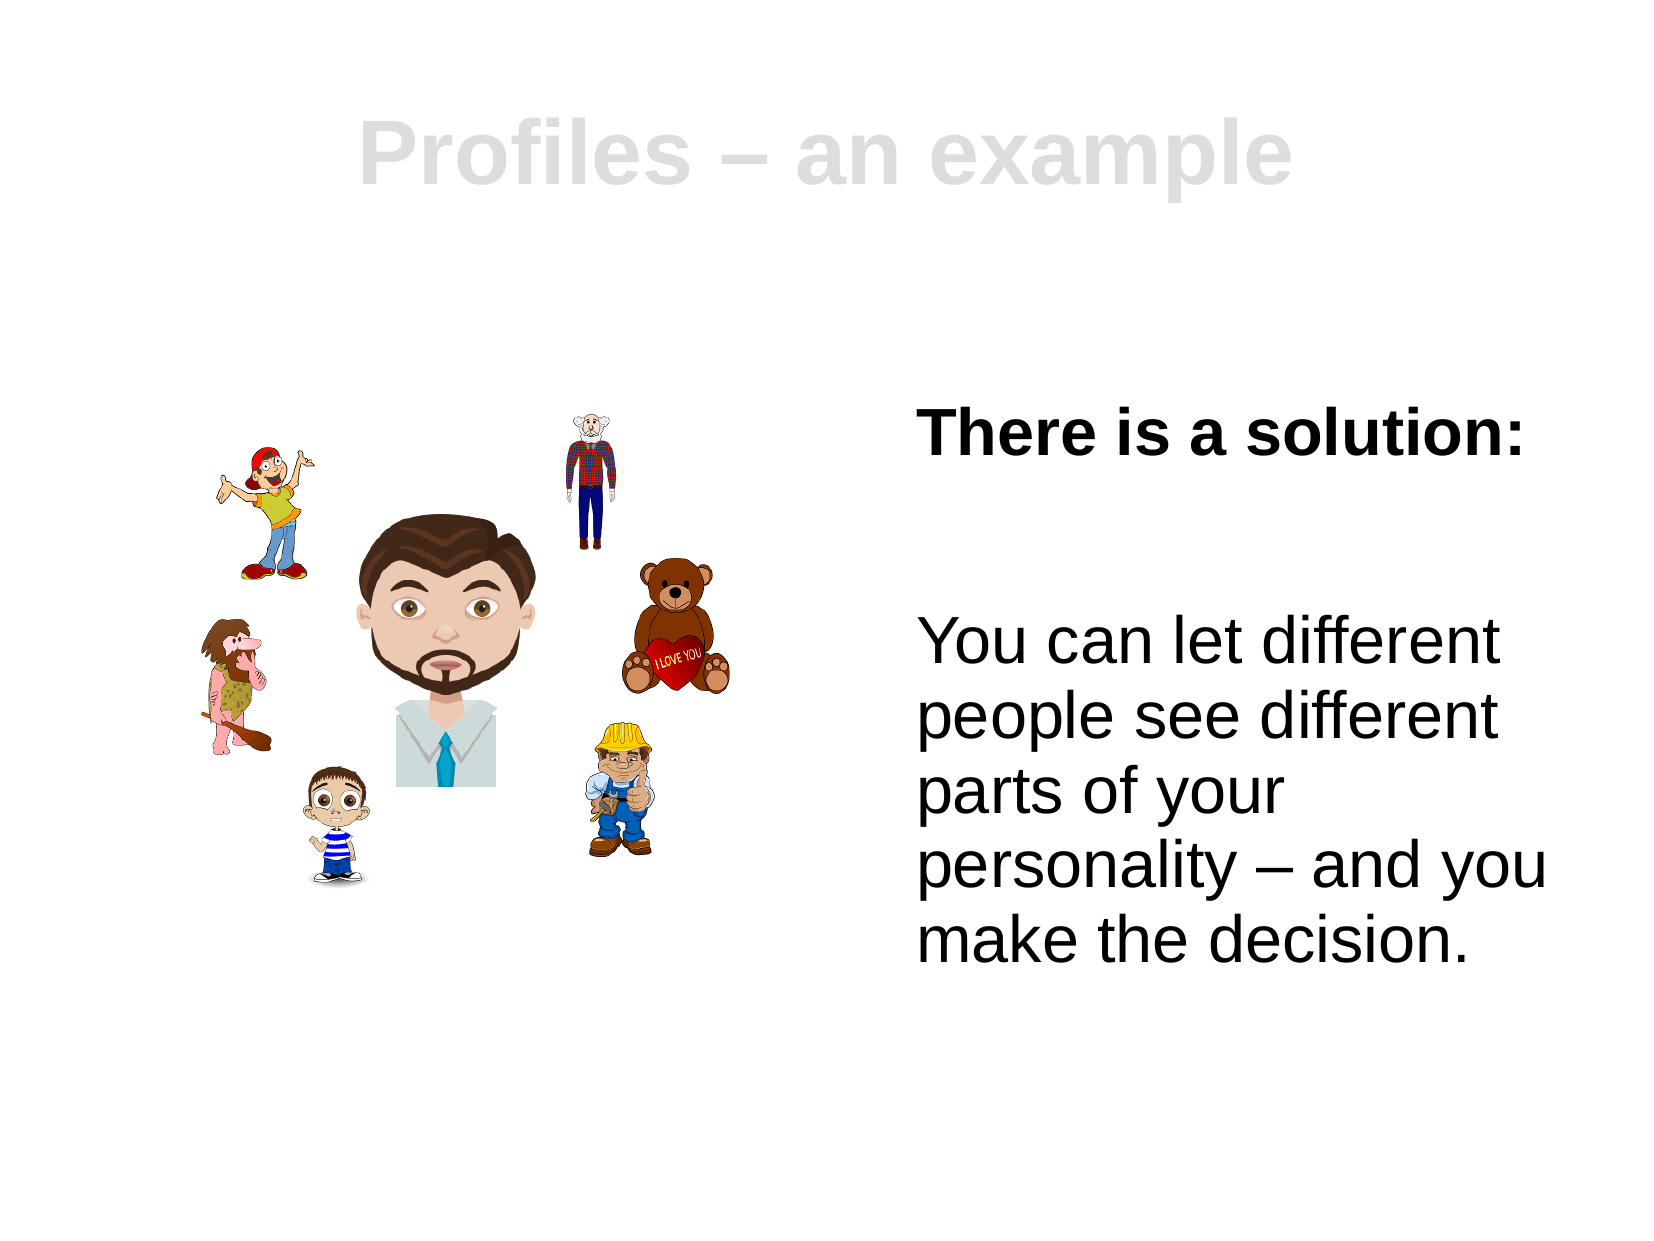

# Profiles – an example
There is a solution:
You can let different people see different parts of your personality – and you make the decision.